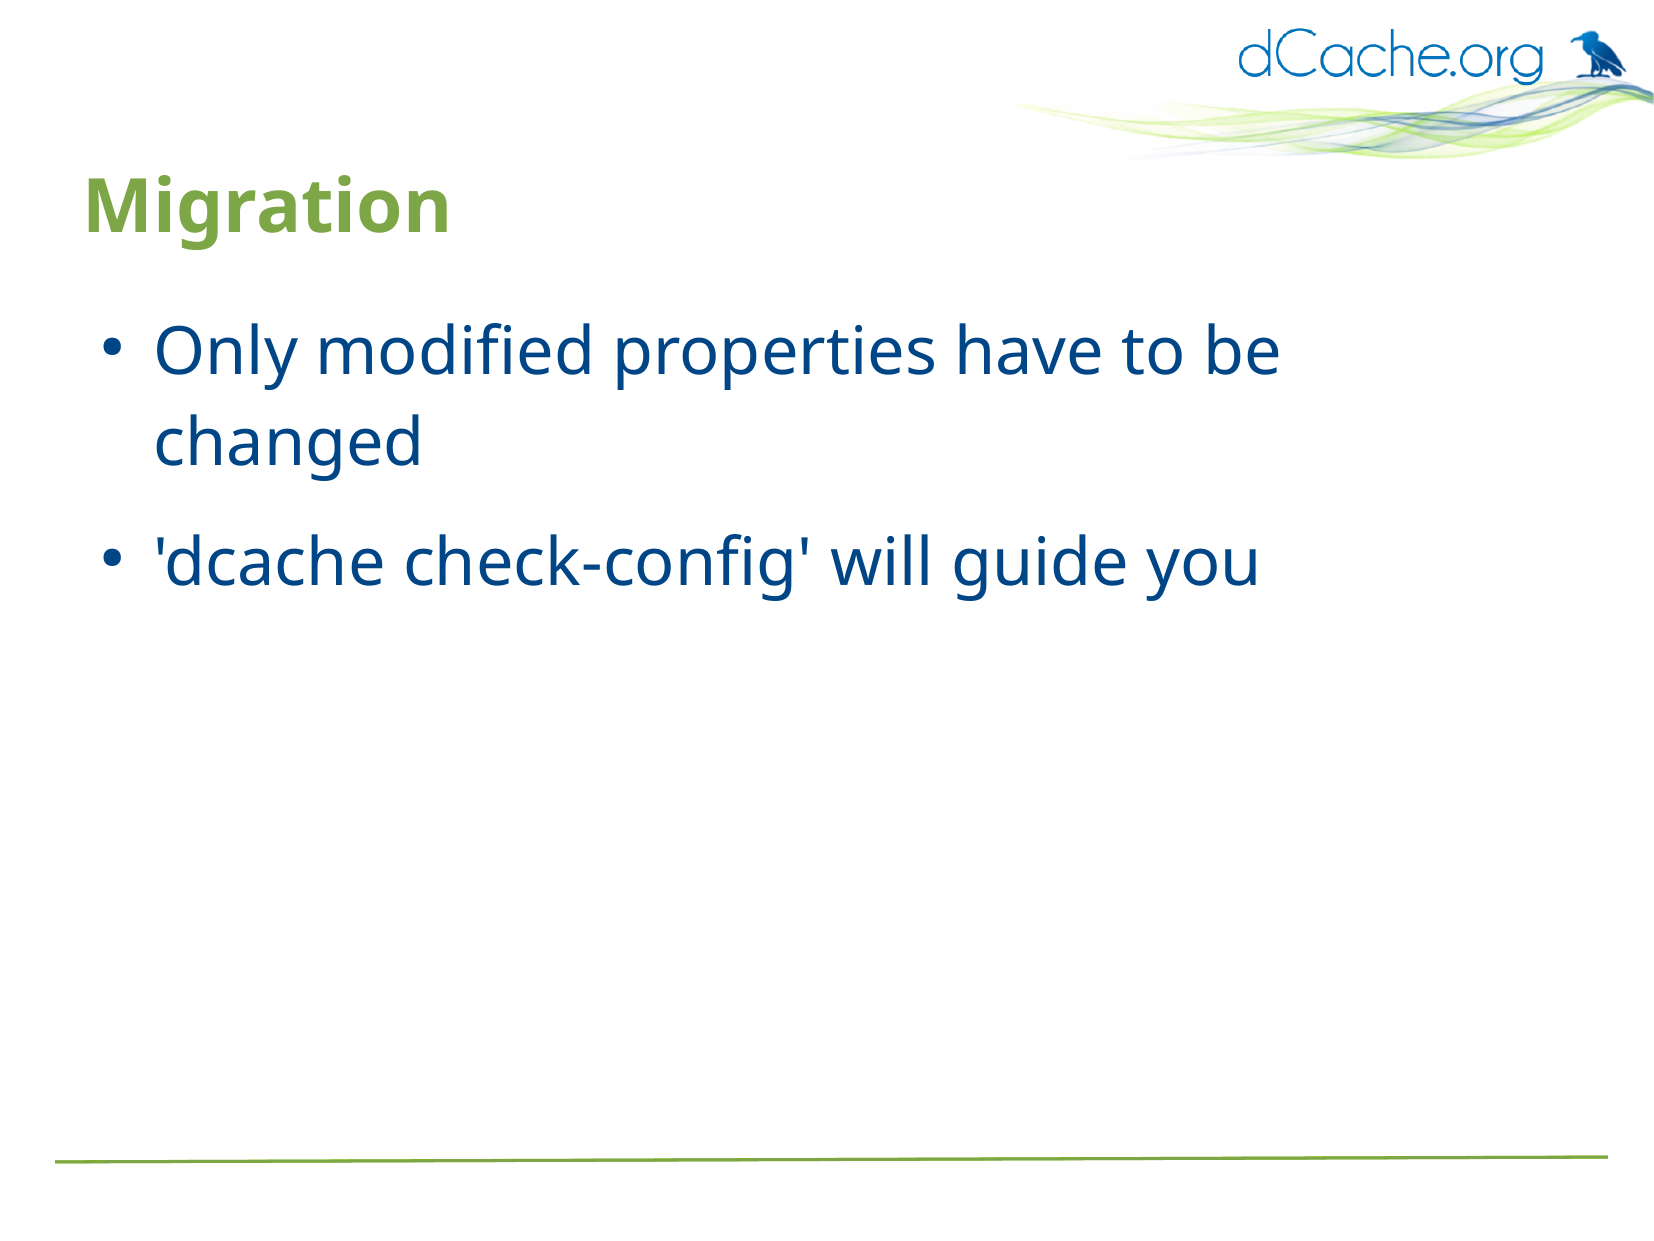

# Migration
Only modified properties have to be changed
'dcache check-config' will guide you